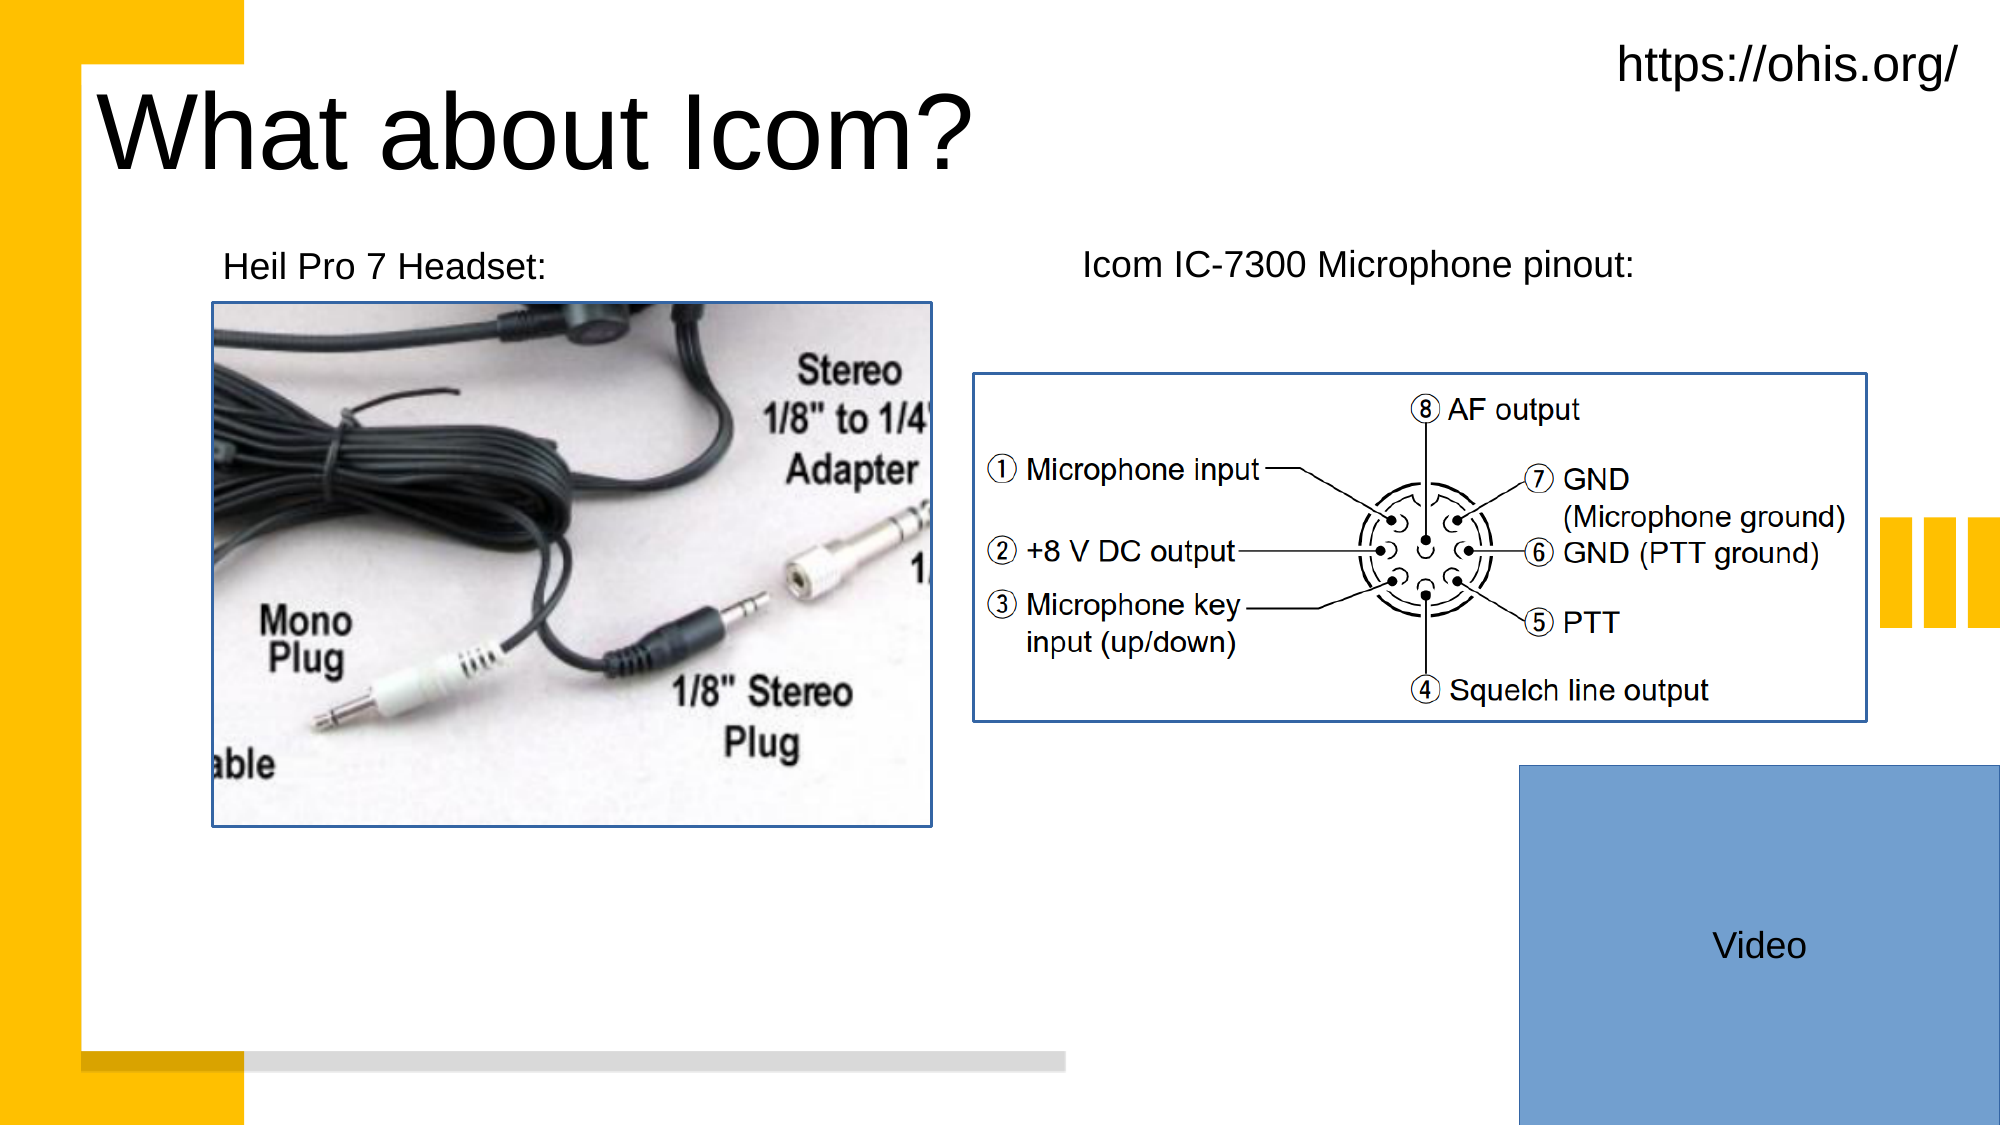

Video
https://ohis.org/
What about Icom?
Icom IC-7300 Microphone pinout:
Heil Pro 7 Headset: